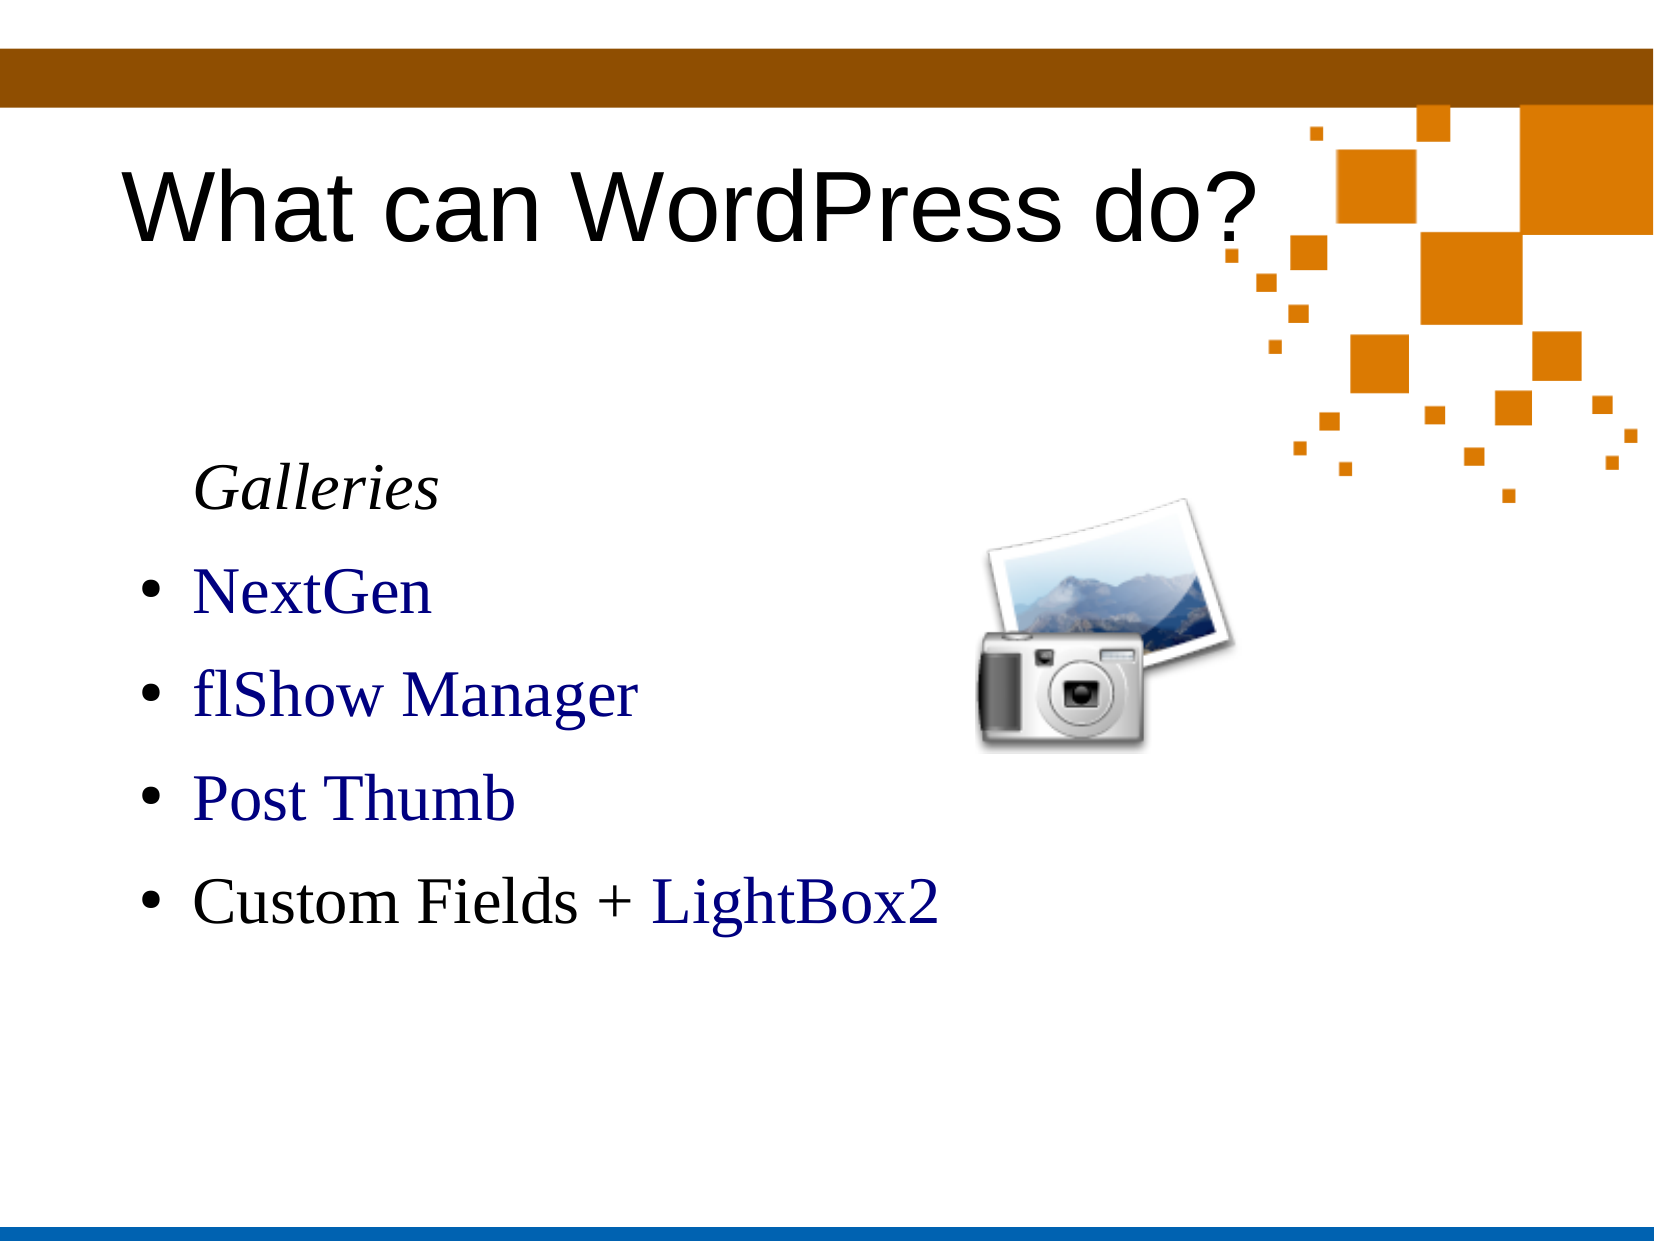

# What can WordPress do?
Galleries
NextGen
flShow Manager
Post Thumb
Custom Fields + LightBox2